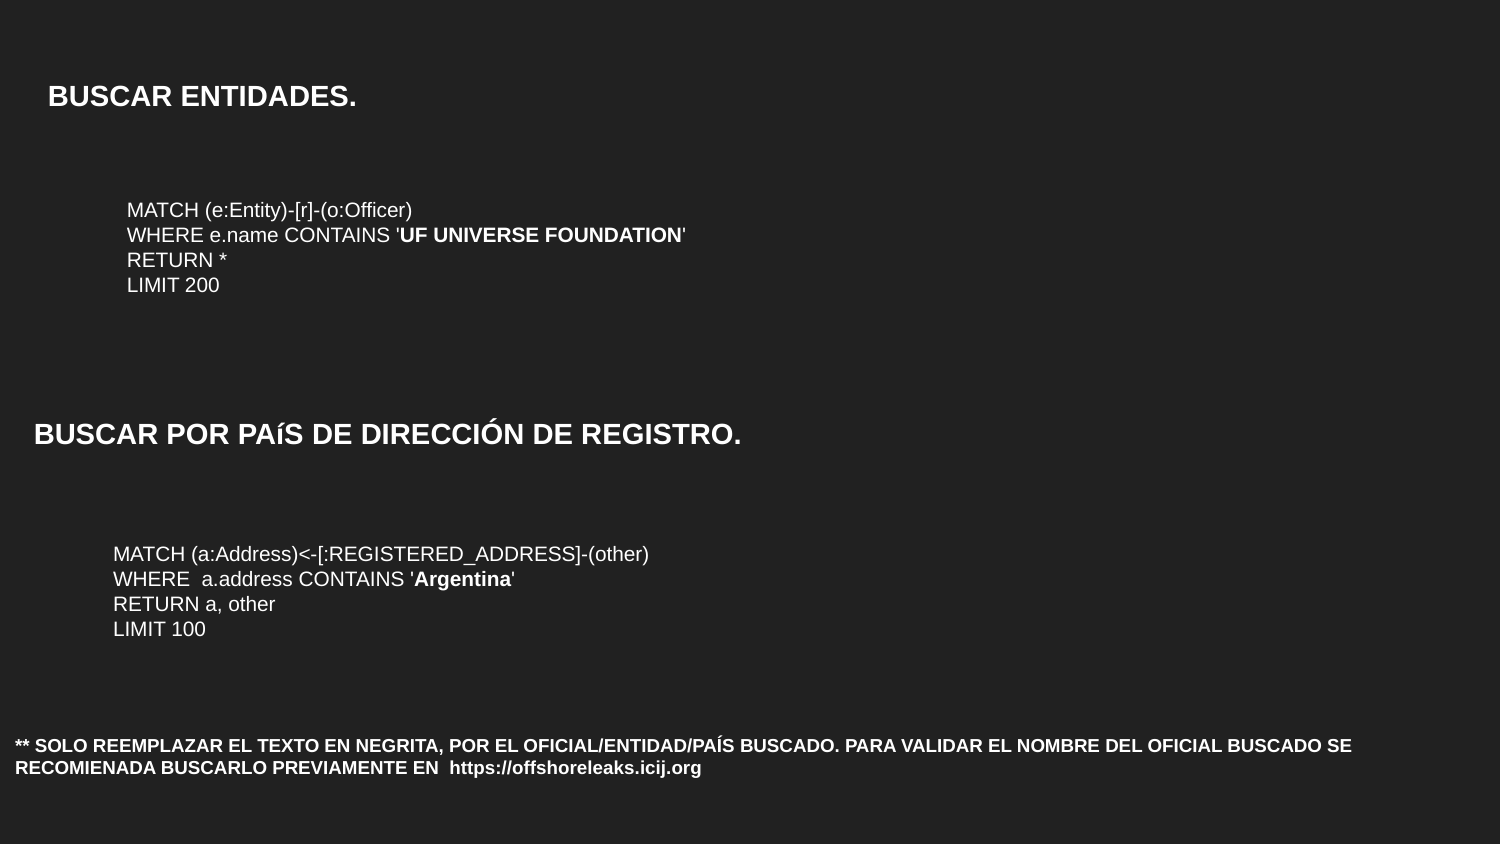

BUSCAR ENTIDADES.
MATCH (e:Entity)-[r]-(o:Officer)
WHERE e.name CONTAINS 'UF UNIVERSE FOUNDATION'
RETURN *
LIMIT 200
BUSCAR POR PAíS DE DIRECCIÓN DE REGISTRO.
MATCH (a:Address)<-[:REGISTERED_ADDRESS]-(other)
WHERE a.address CONTAINS 'Argentina'
RETURN a, other
LIMIT 100
** SOLO REEMPLAZAR EL TEXTO EN NEGRITA, POR EL OFICIAL/ENTIDAD/PAÍS BUSCADO. PARA VALIDAR EL NOMBRE DEL OFICIAL BUSCADO SE RECOMIENADA BUSCARLO PREVIAMENTE EN https://offshoreleaks.icij.org